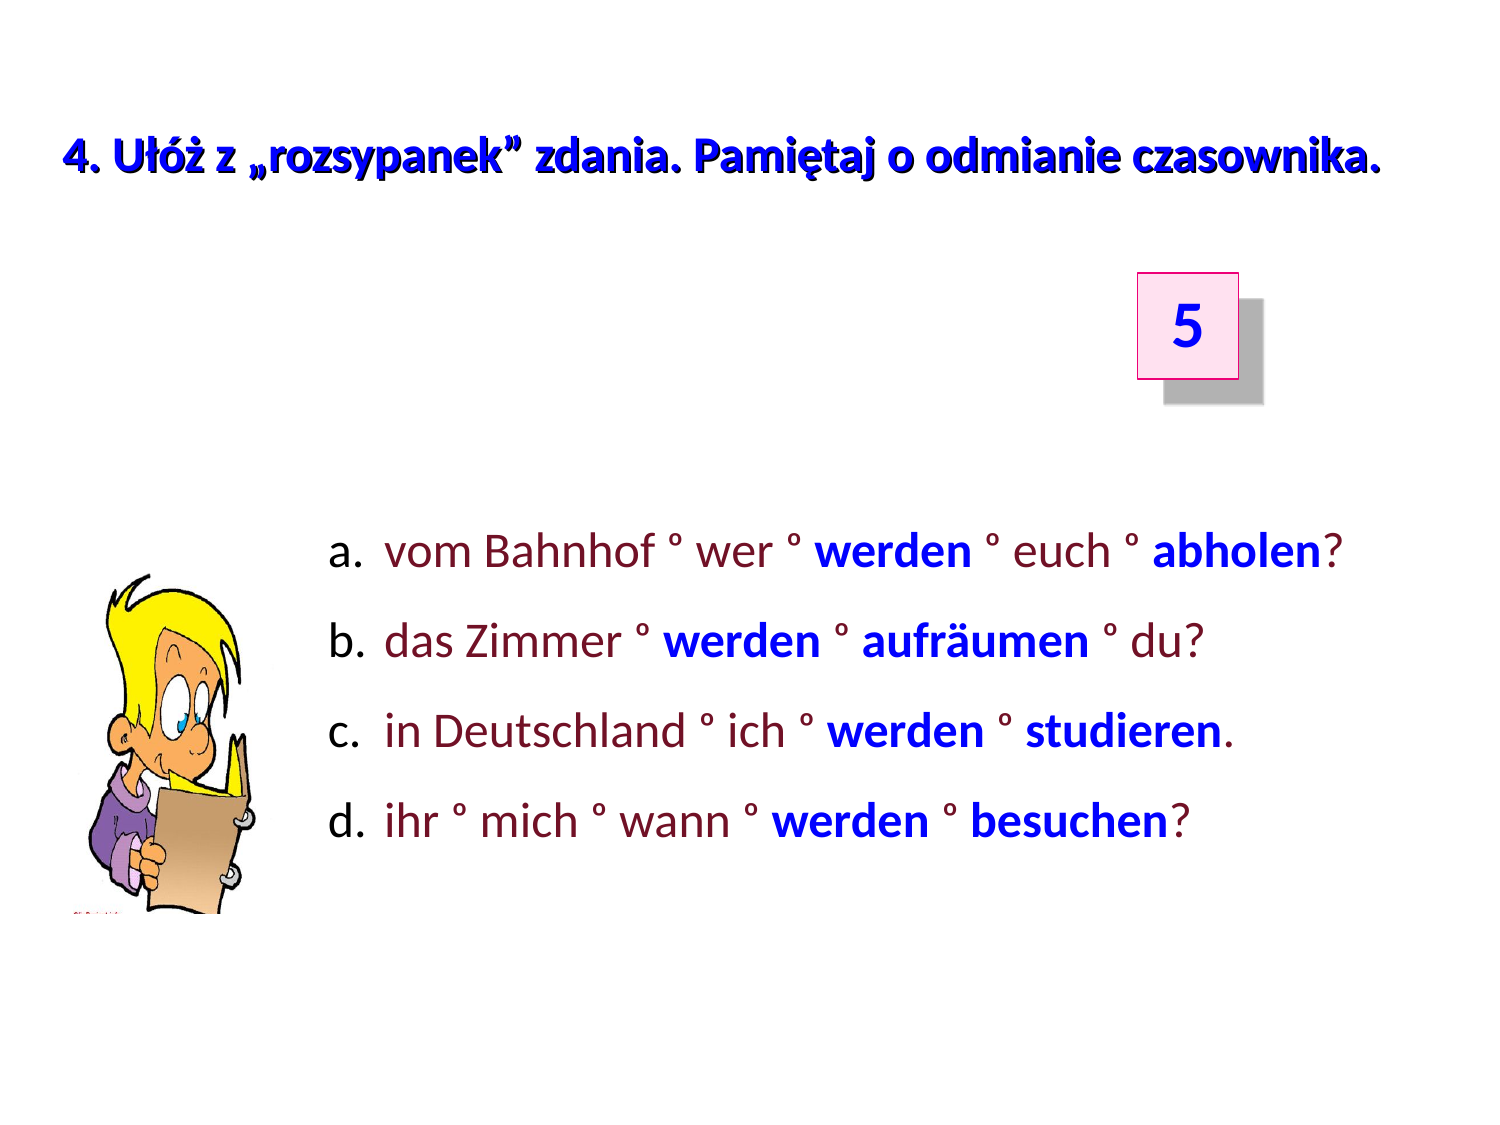

4. Ułóż z „rozsypanek” zdania. Pamiętaj o odmianie czasownika.
5
vom Bahnhof ᵒ wer ᵒ werden ᵒ euch ᵒ abholen?
das Zimmer ᵒ werden ᵒ aufräumen ᵒ du?
in Deutschland ᵒ ich ᵒ werden ᵒ studieren.
ihr ᵒ mich ᵒ wann ᵒ werden ᵒ besuchen?